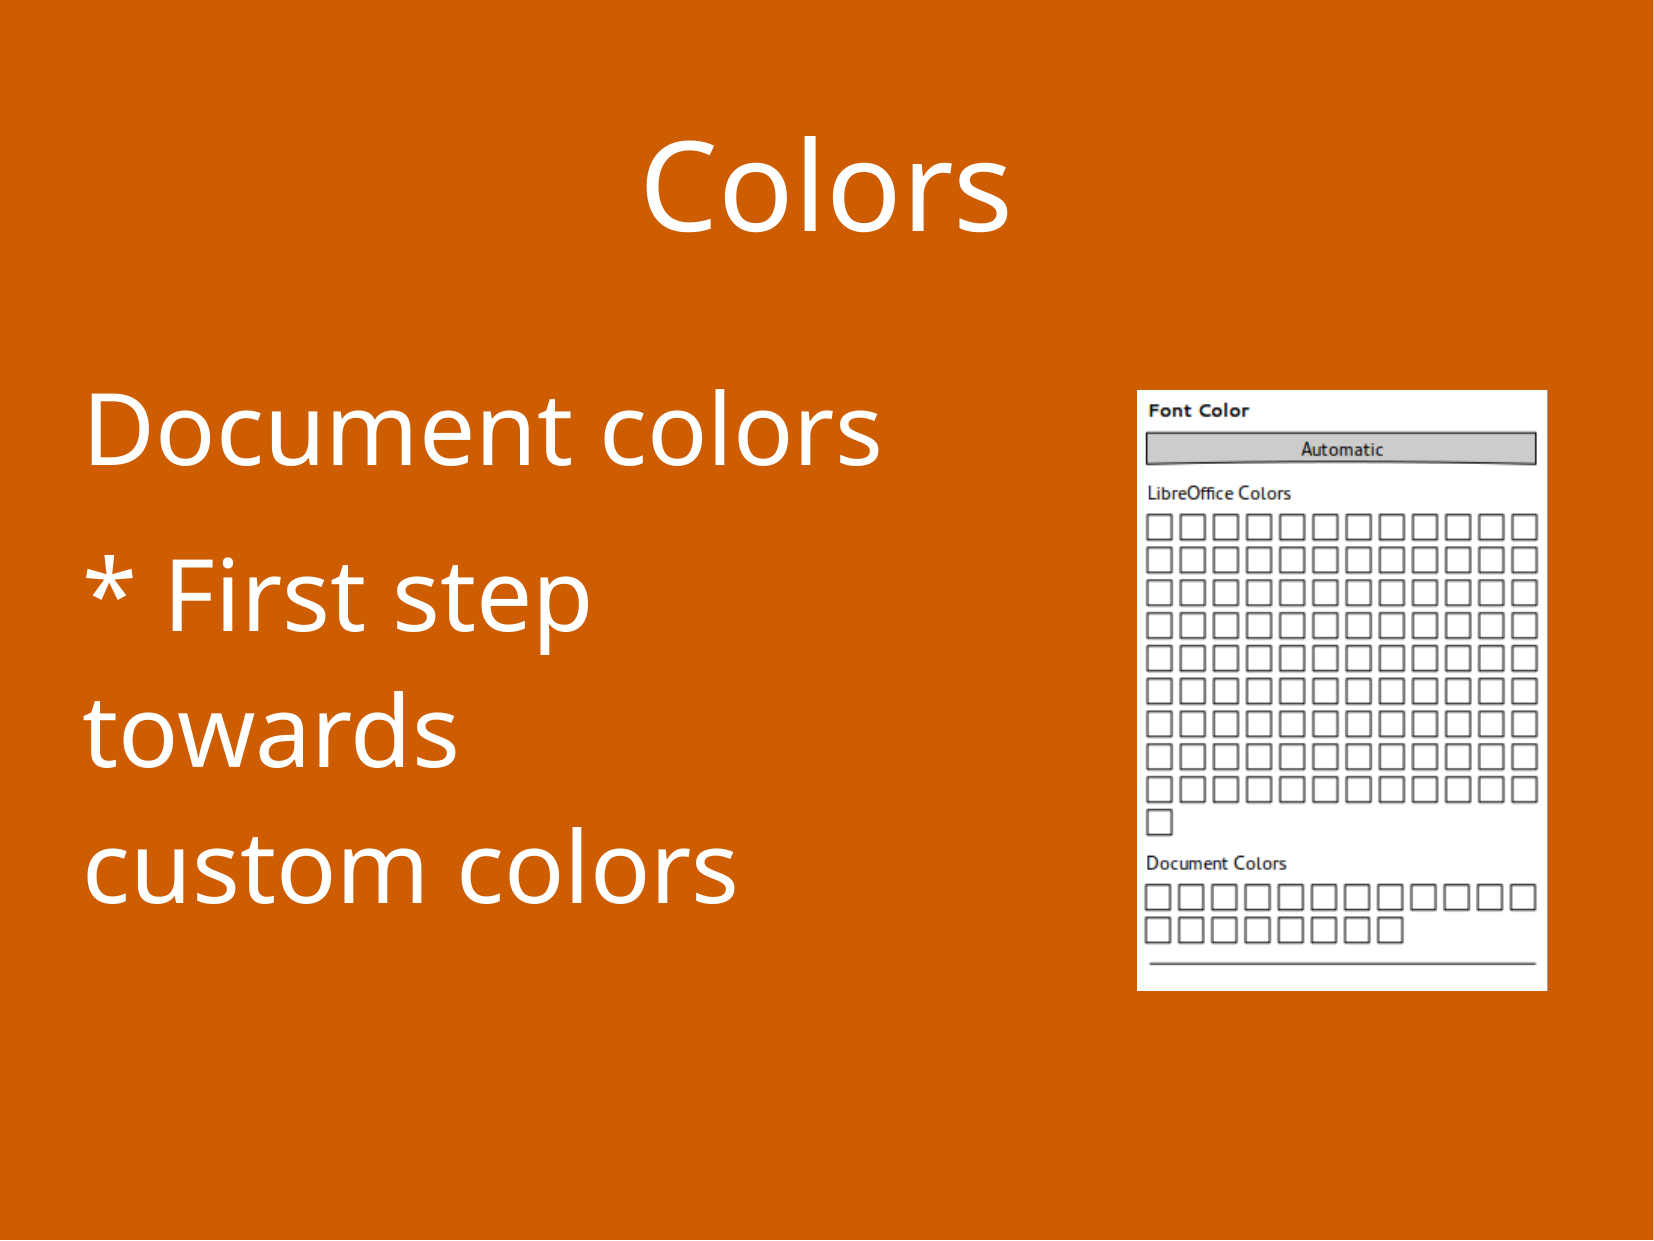

# Colors
Document colors
* First step towards custom colors